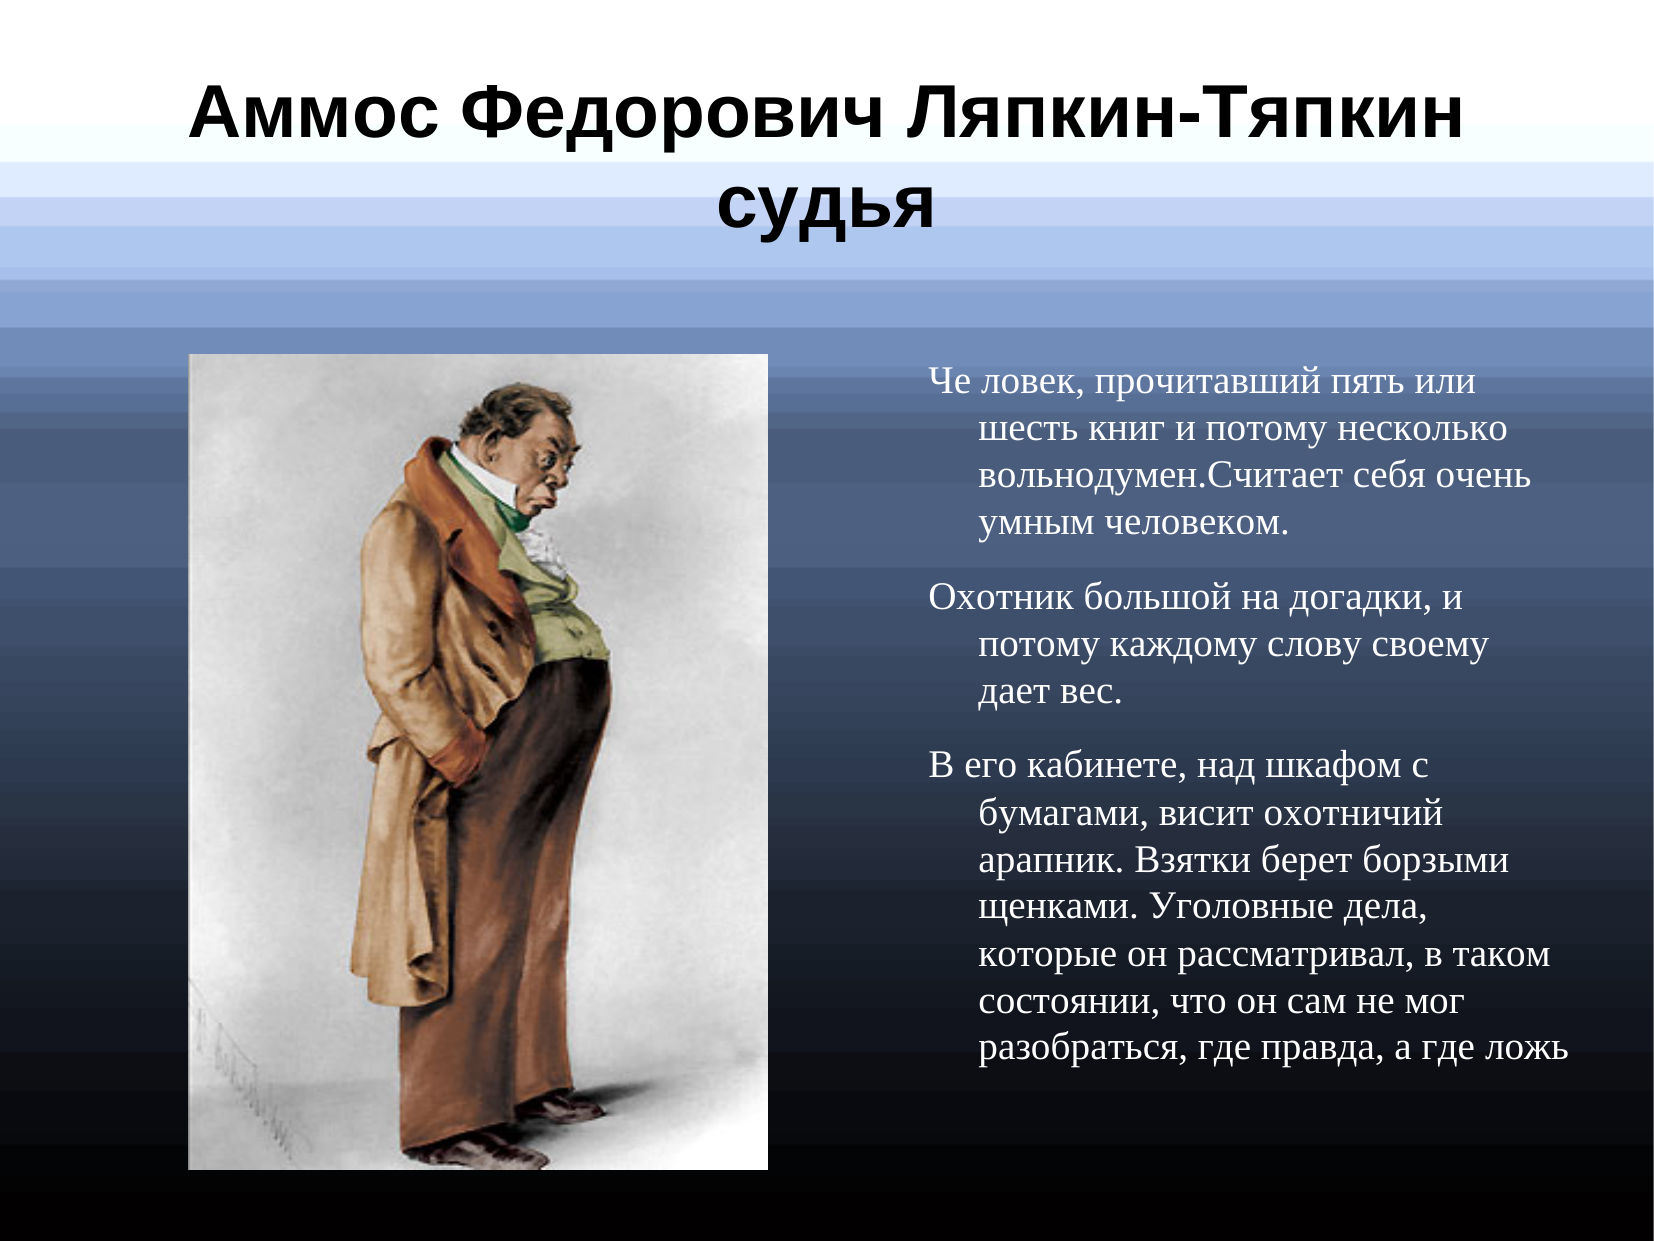

# Аммос Федорович Ляпкин-Тяпкин судья
Че ловек, прочитавший пять или шесть книг и потому несколько вольнодумен.Считает себя очень умным человеком.
Охотник большой на догадки, и потому каждому слову своему дает вес.
В его кабинете, над шкафом с бумагами, висит охотничий арапник. Взятки берет борзыми щенками. Уголовные дела, которые он рассматривал, в таком состоянии, что он сам не мог разобраться, где правда, а где ложь